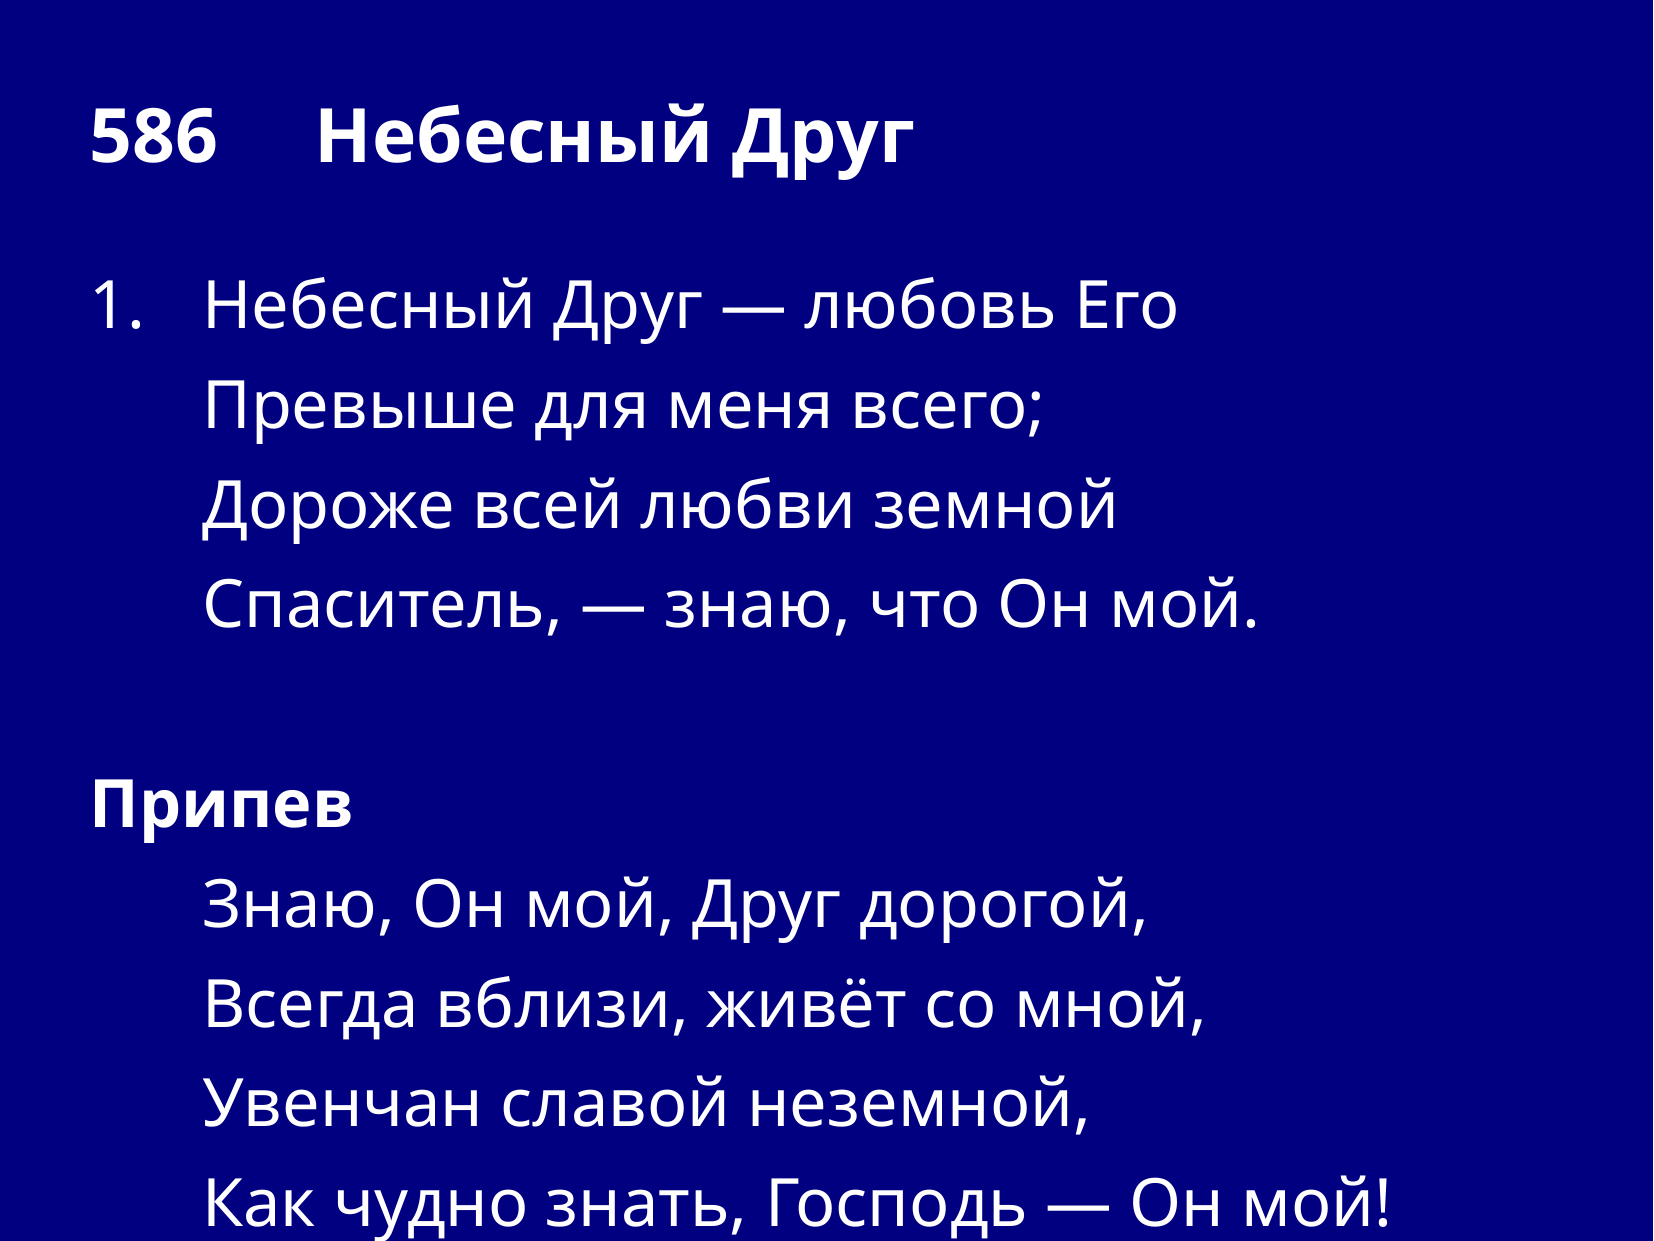

586	Небесный Друг
1.	Небесный Друг — любовь Его
	Превыше для меня всего;
	Дороже всей любви земной
	Спаситель, — знаю, что Он мой.
Припев
	Знаю, Он мой, Друг дорогой,
	Всегда вблизи, живёт со мной,
	Увенчан славой неземной,
	Как чудно знать, Господь — Он мой!